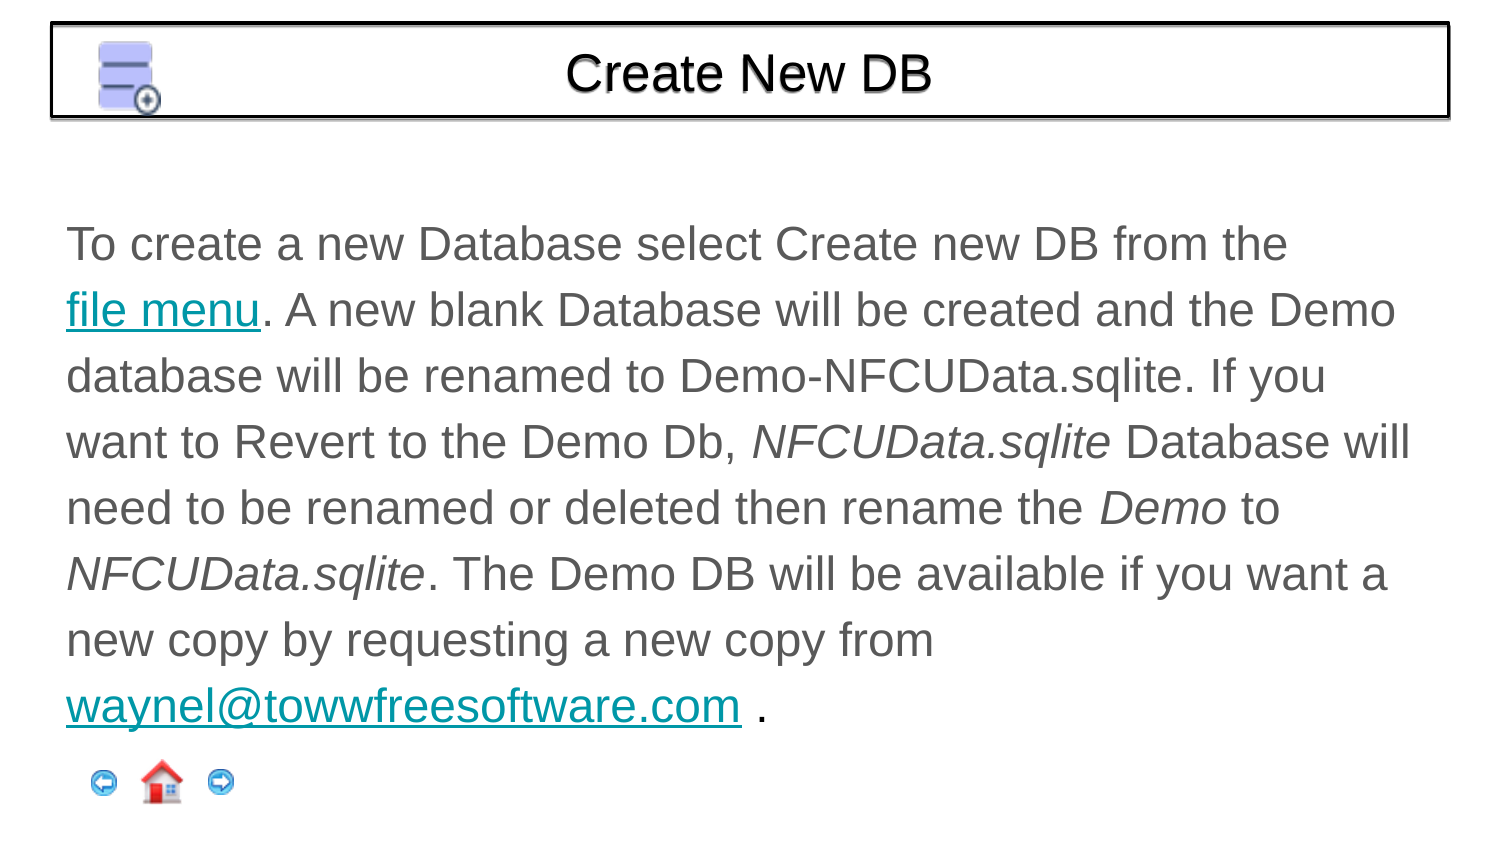

# Create New DB
To create a new Database select Create new DB from the file menu. A new blank Database will be created and the Demo database will be renamed to Demo-NFCUData.sqlite. If you want to Revert to the Demo Db, NFCUData.sqlite Database will need to be renamed or deleted then rename the Demo to NFCUData.sqlite. The Demo DB will be available if you want a new copy by requesting a new copy from waynel@towwfreesoftware.com .